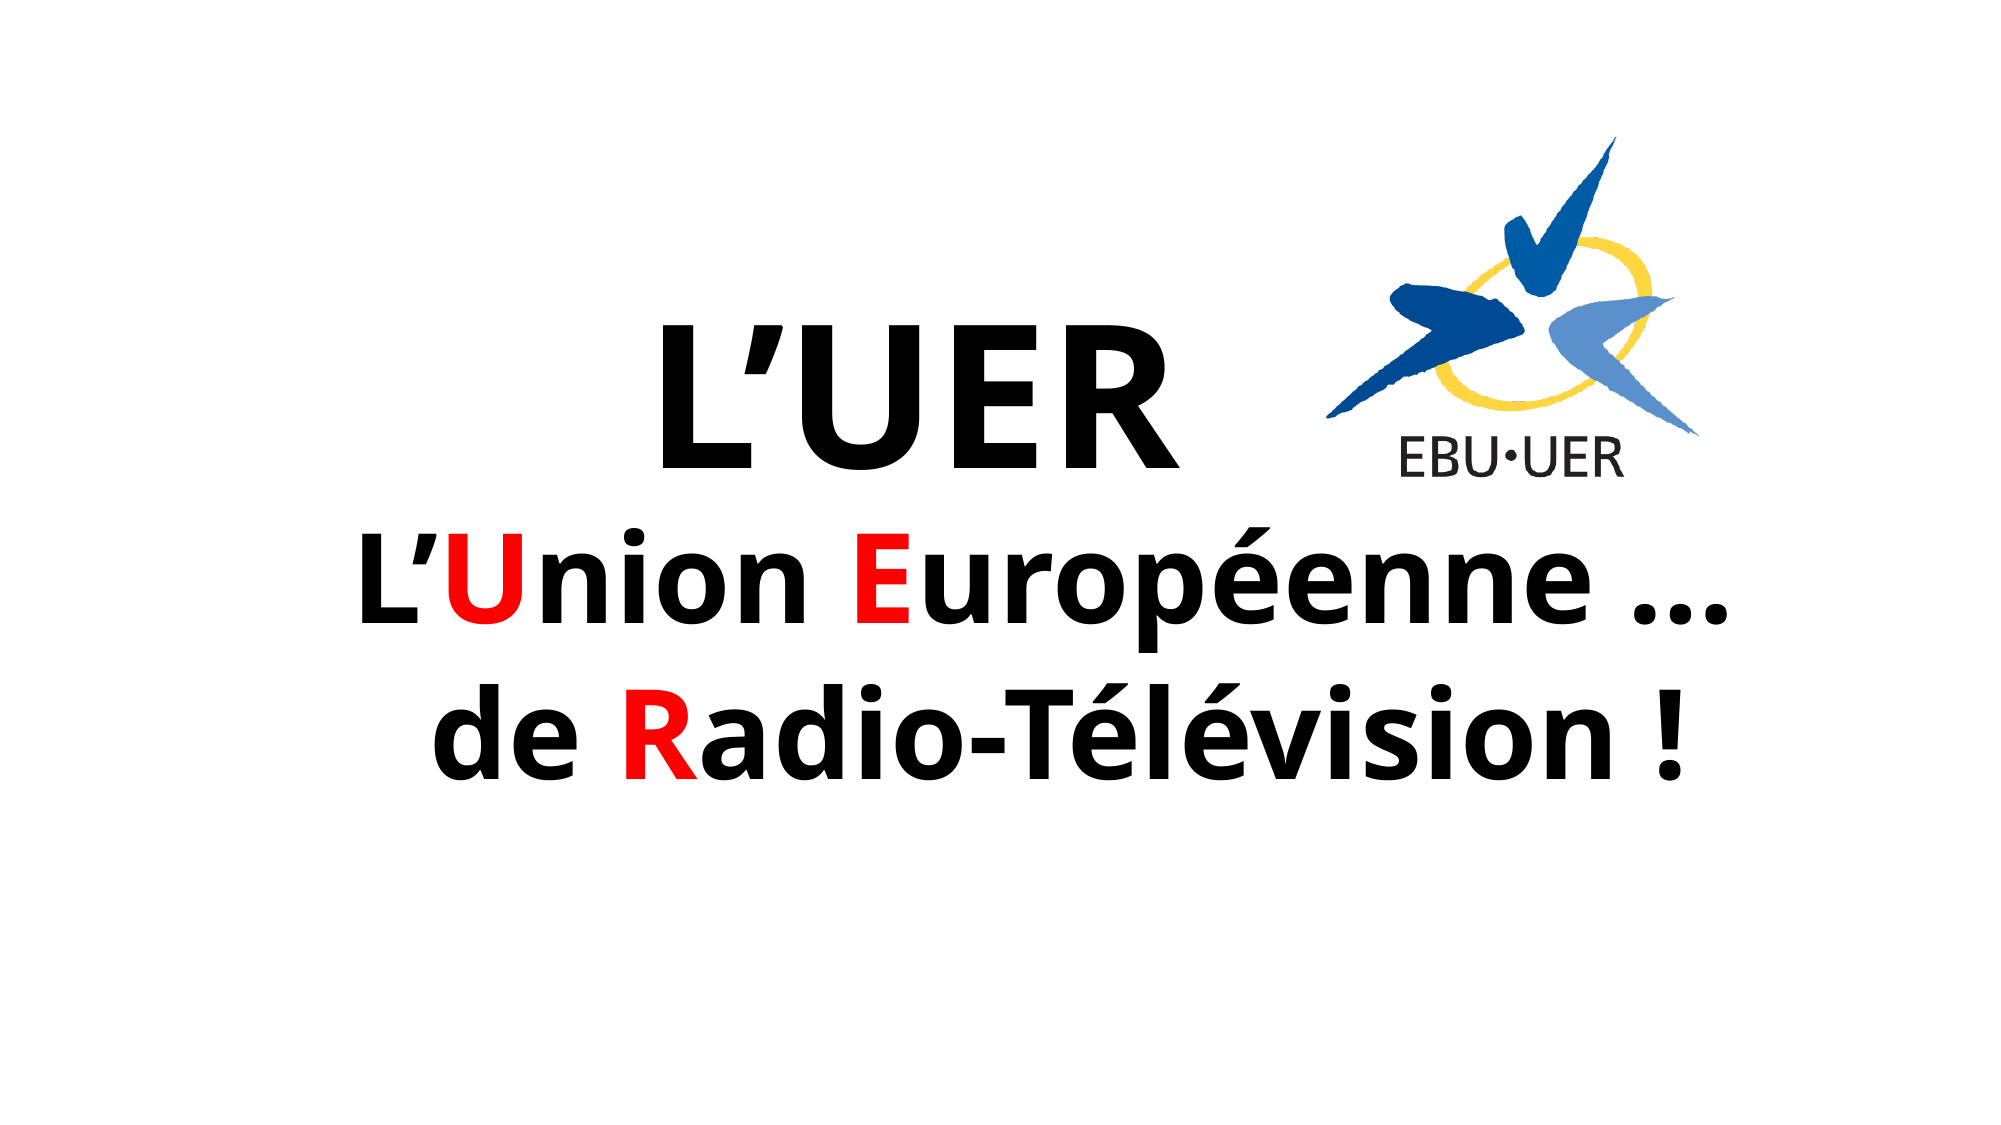

# L’UER
L’Union Européenne …
de Radio-Télévision !